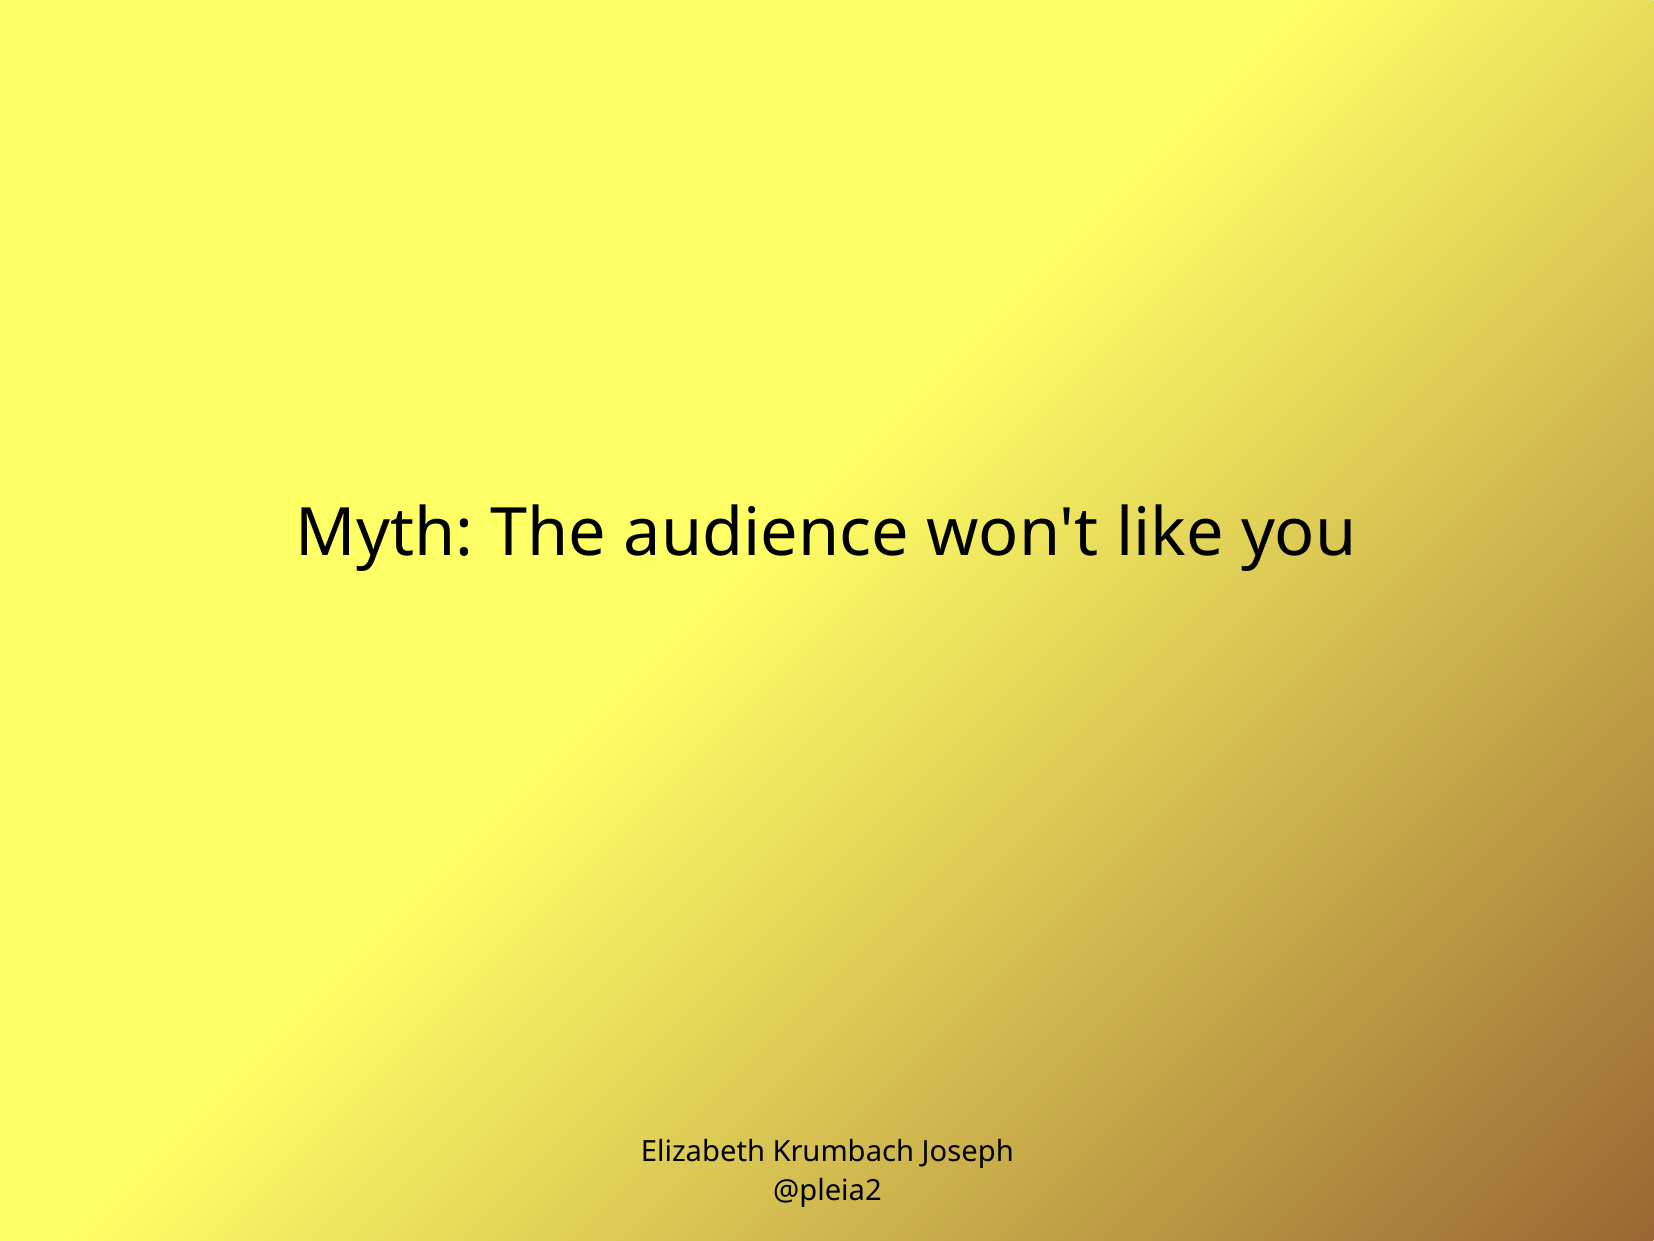

# Myth: The audience won't like you